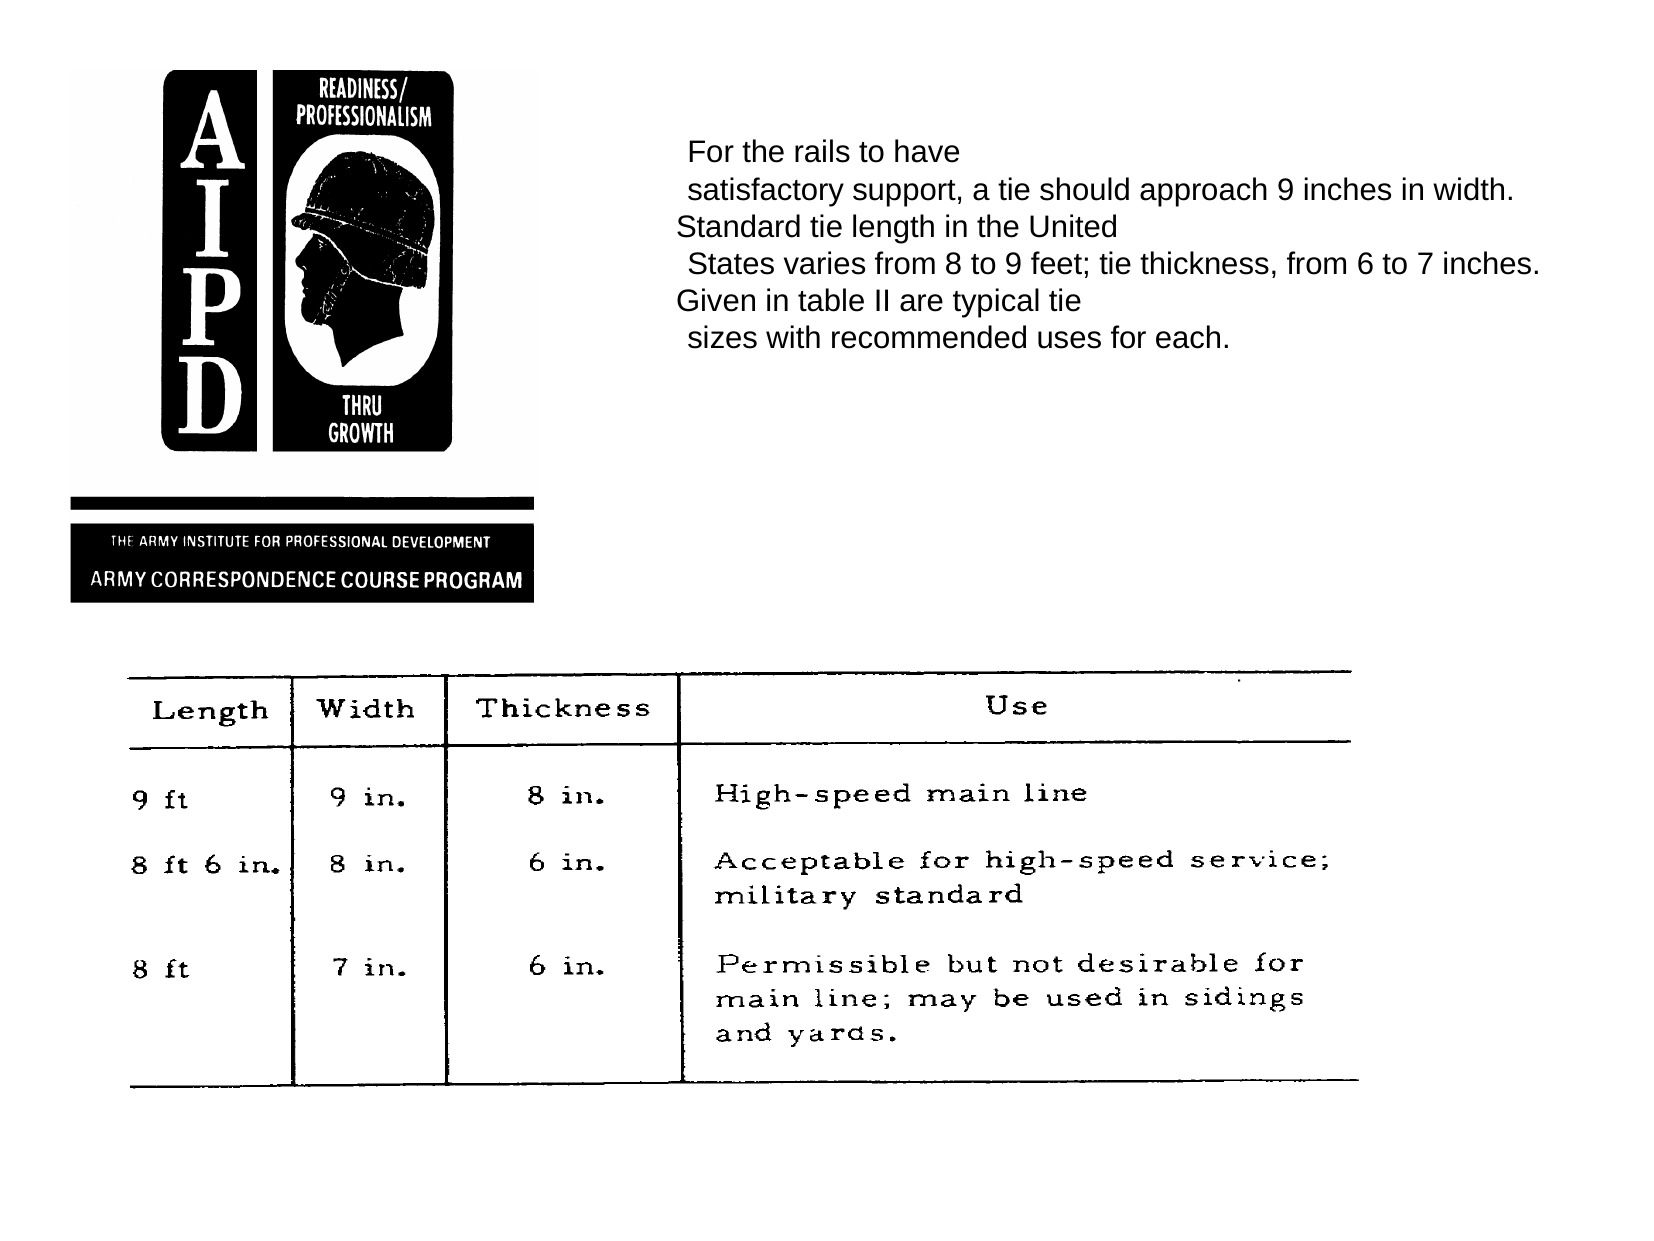

For the rails to have
satisfactory support, a tie should approach 9 inches in width. Standard tie length in the United
States varies from 8 to 9 feet; tie thickness, from 6 to 7 inches. Given in table II are typical tie
sizes with recommended uses for each.